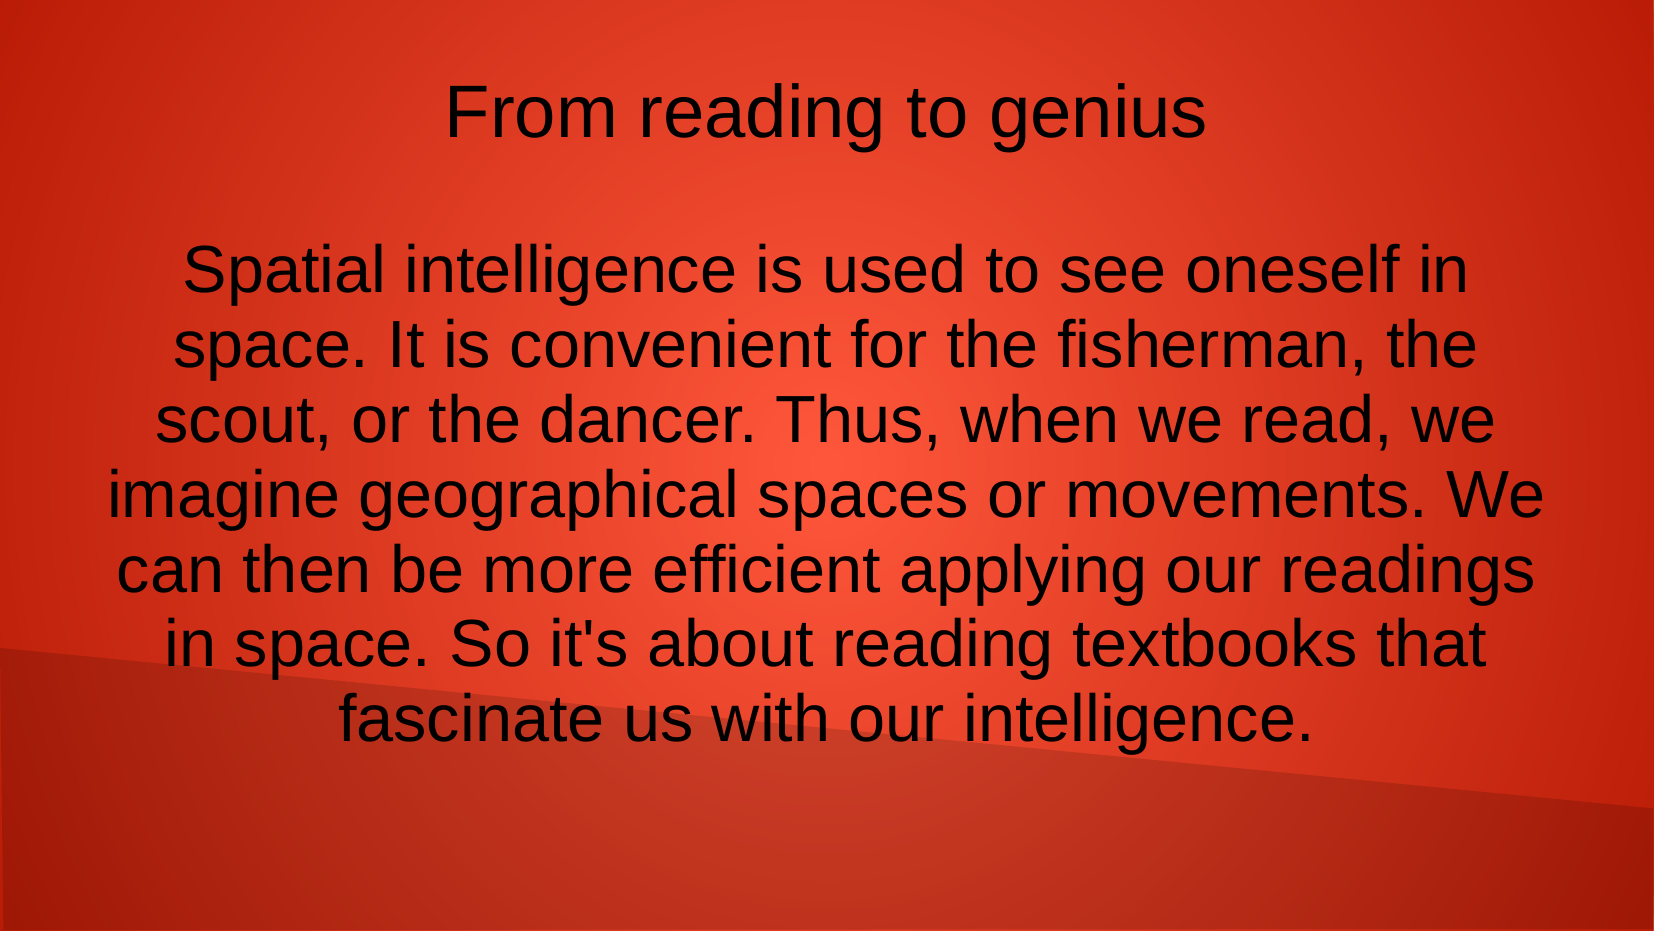

# From reading to genius
Spatial intelligence is used to see oneself in space. It is convenient for the fisherman, the scout, or the dancer. Thus, when we read, we imagine geographical spaces or movements. We can then be more efficient applying our readings in space. So it's about reading textbooks that fascinate us with our intelligence.